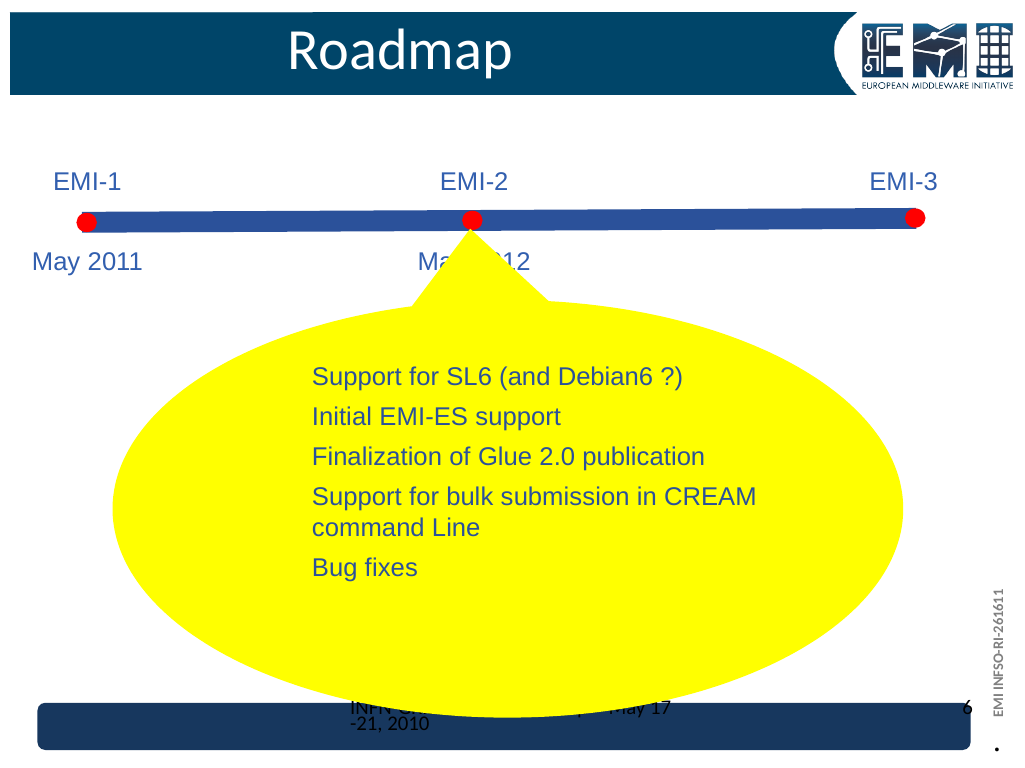

# Roadmap
EMI-1
May 2011
EMI-2
May 2012
EMI-3
Support for SL6 (and Debian6 ?)
Initial EMI-ES support
Finalization of Glue 2.0 publication
Support for bulk submission in CREAM command Line
Bug fixes
INFN-GRID & CCR Workshop - May 17-21, 2010
6